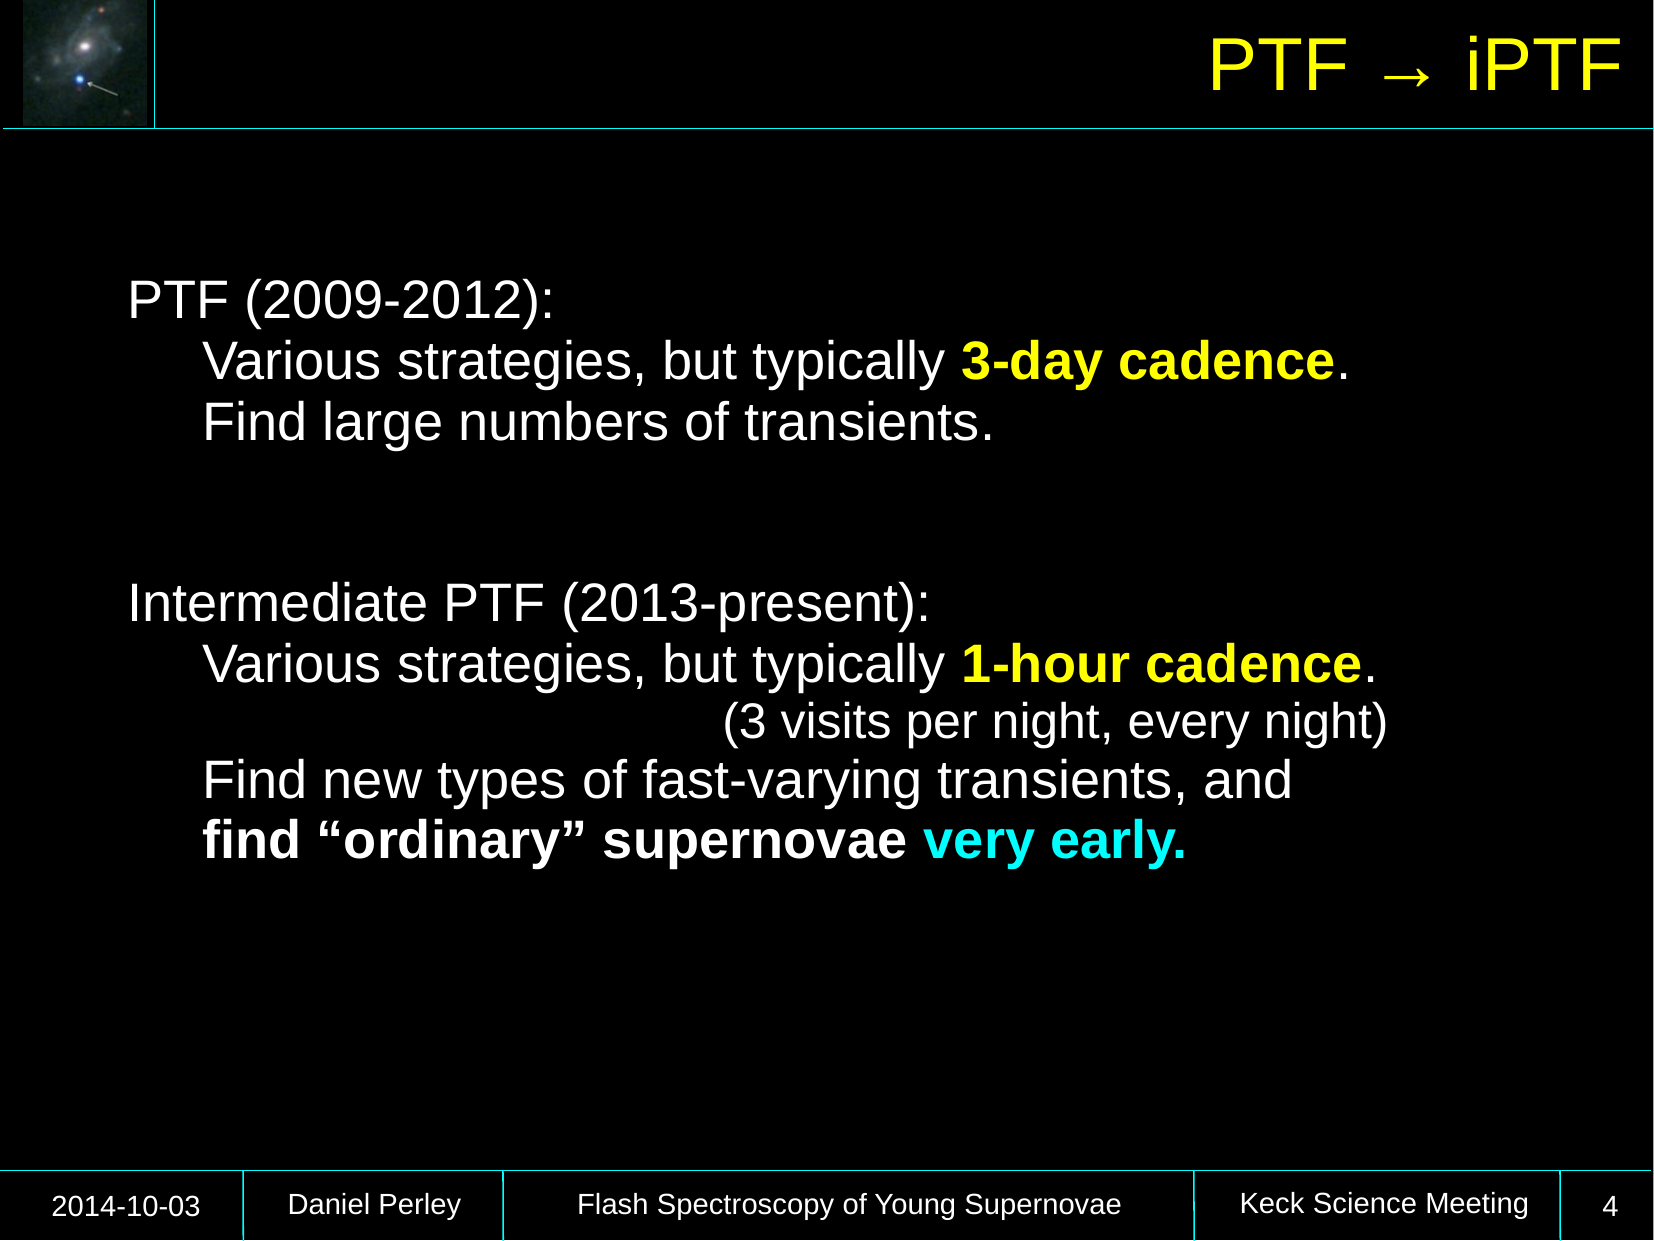

# PTF → iPTF
PTF (2009-2012):
	Various strategies, but typically 3-day cadence.
	Find large numbers of transients.
Intermediate PTF (2013-present):
	Various strategies, but typically 1-hour cadence.
							 (3 visits per night, every night)
	Find new types of fast-varying transients, and
	find “ordinary” supernovae very early.
2014-10-03
4